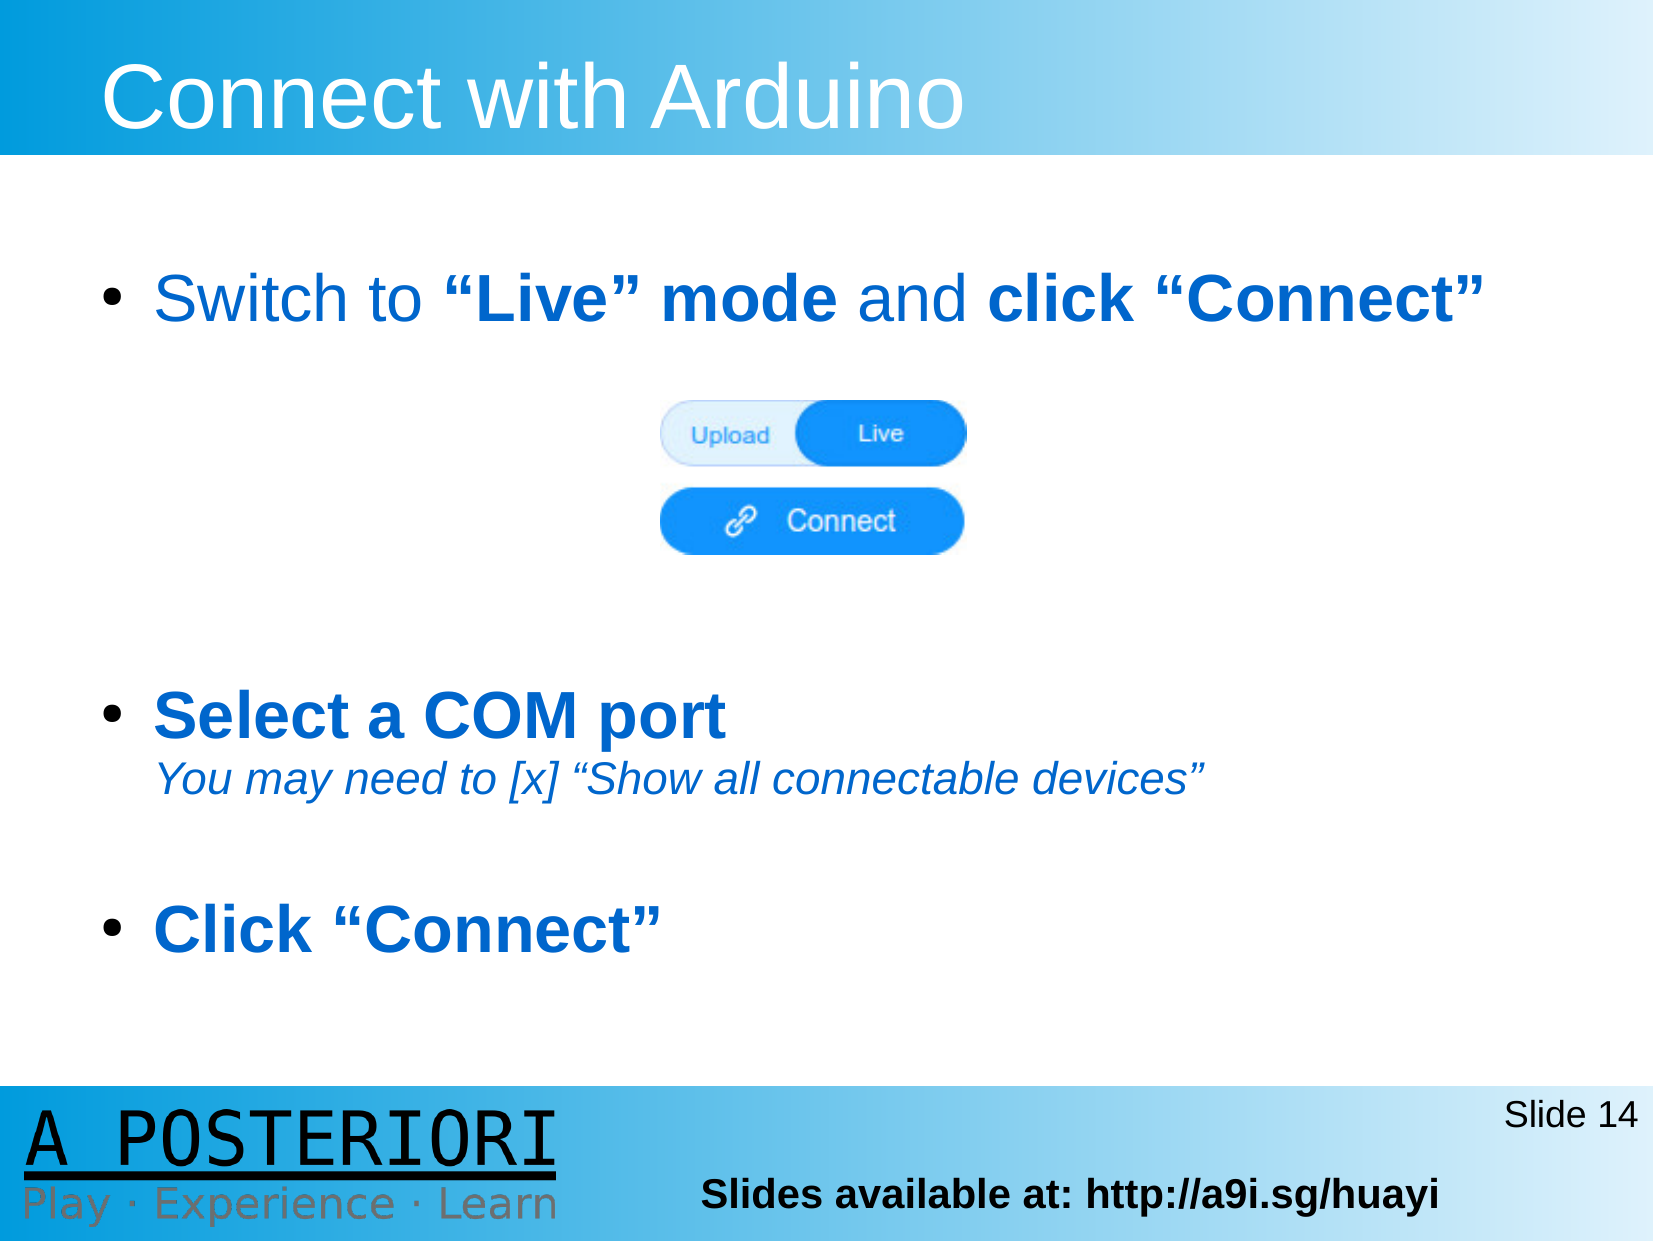

# Connect with Arduino
Switch to “Live” mode and click “Connect”
Select a COM port
You may need to [x] “Show all connectable devices”
Click “Connect”